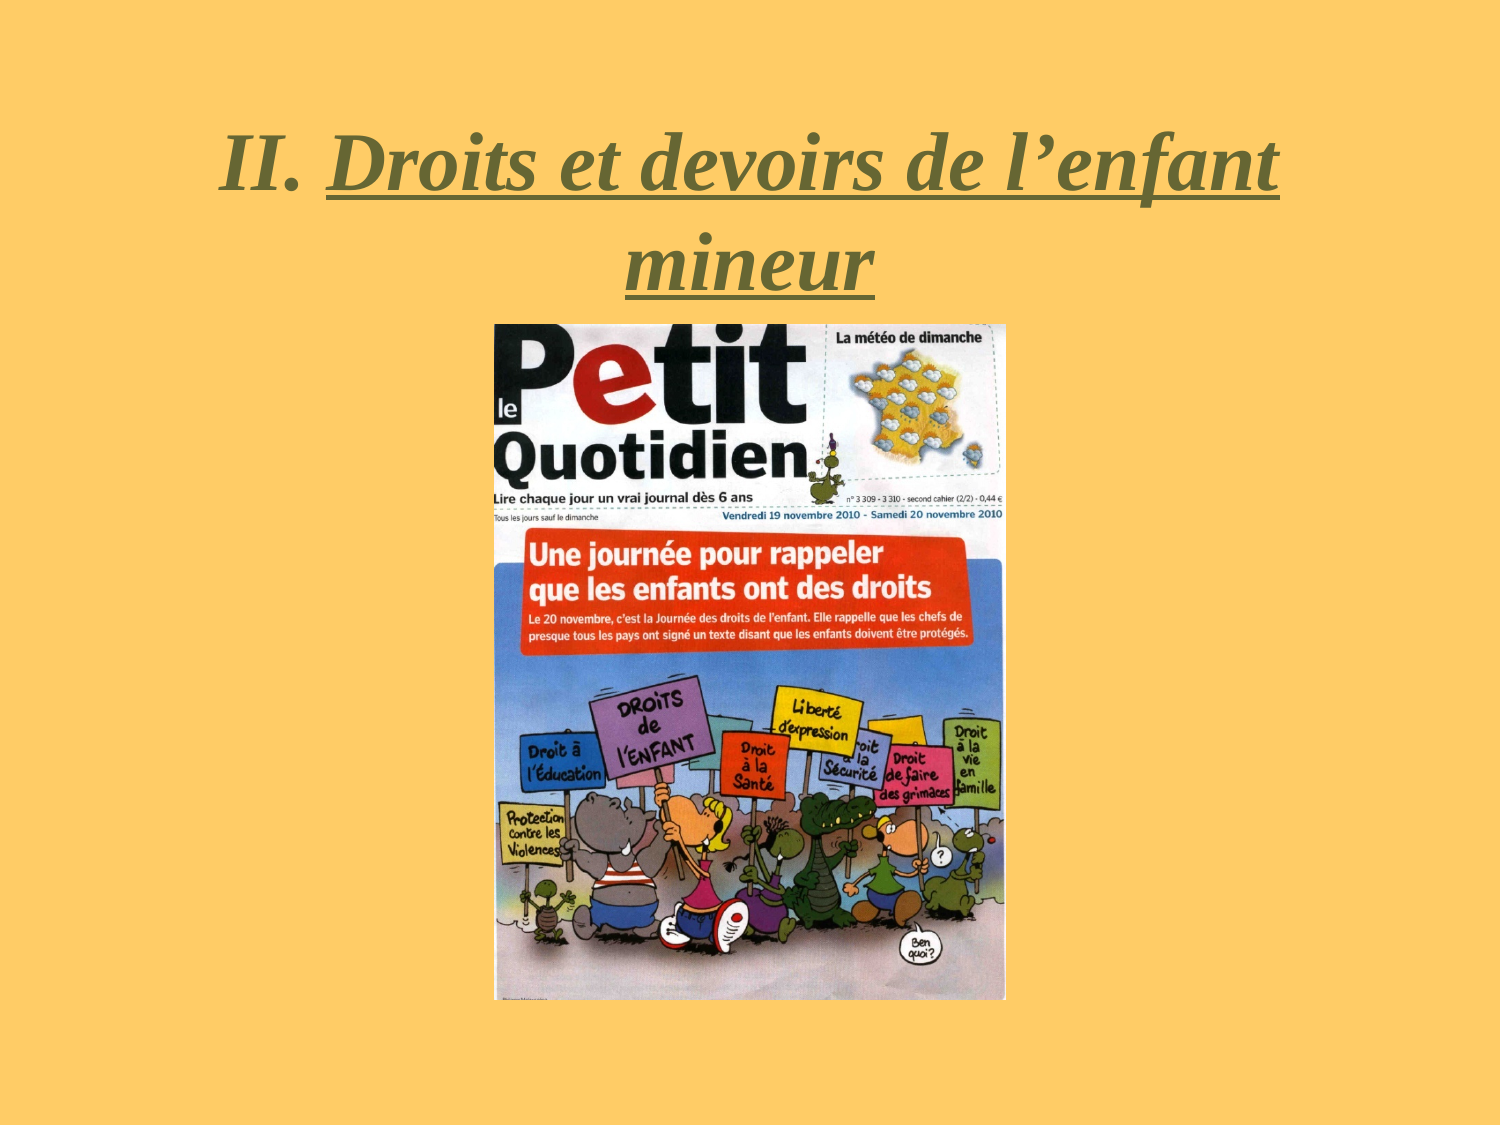

II. Droits et devoirs de l’enfant mineur